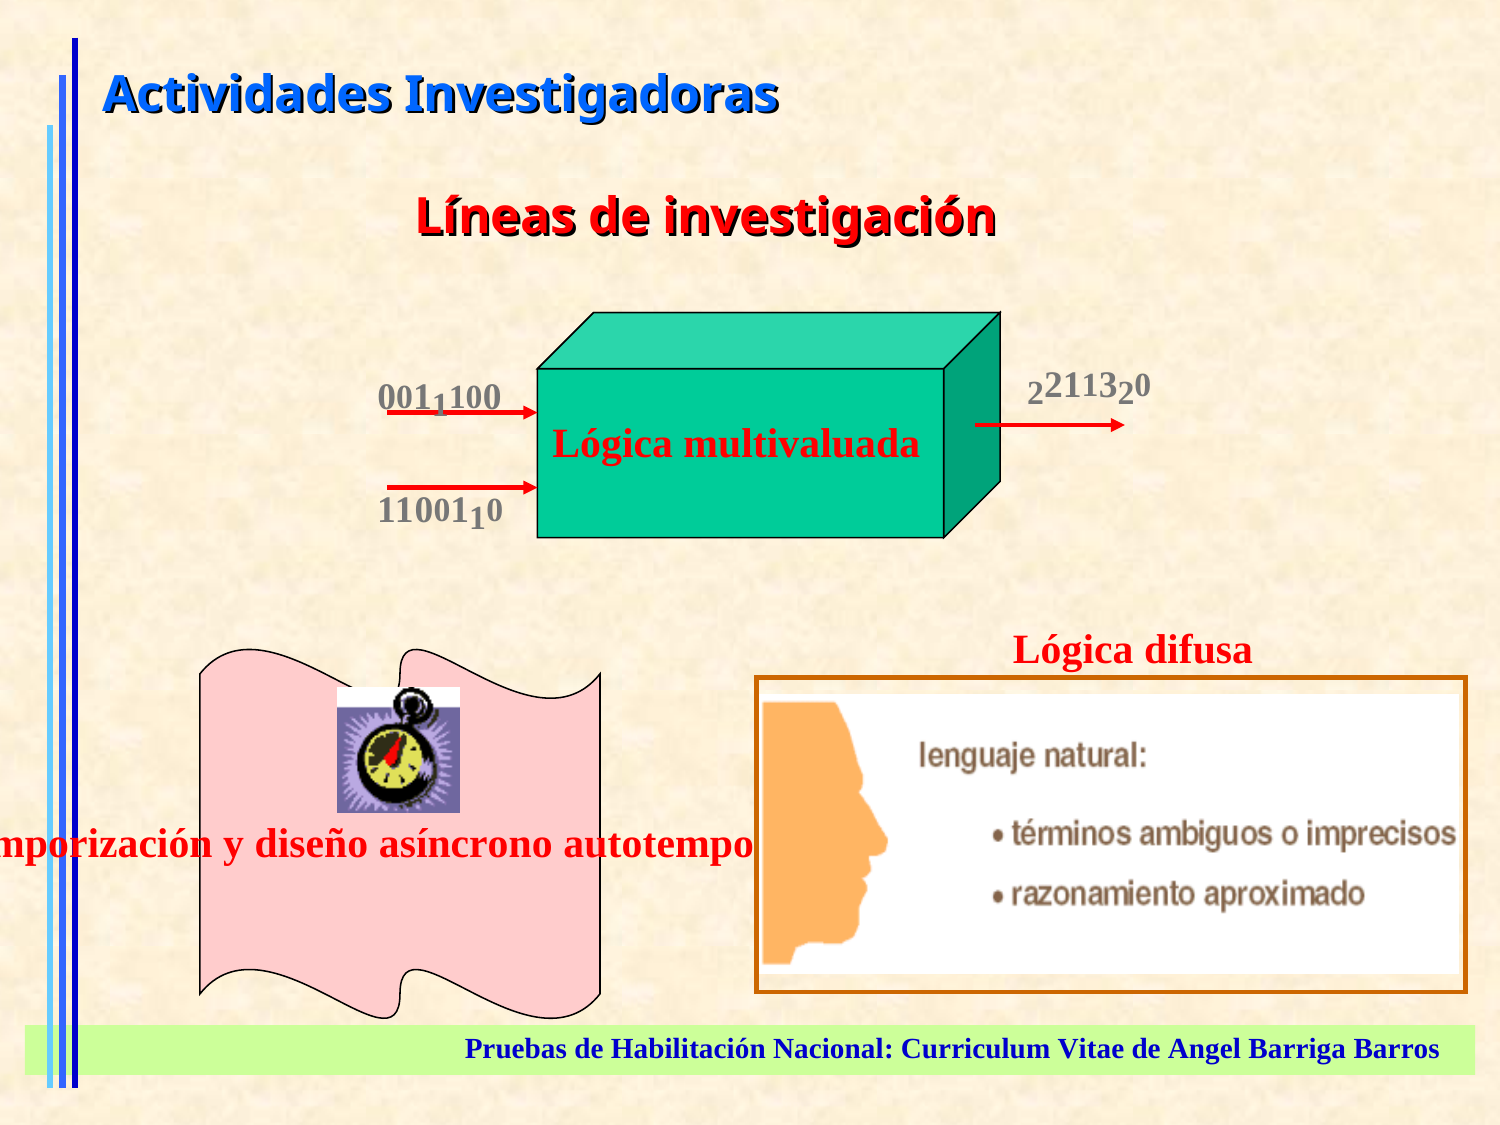

Actividades Investigadoras
Líneas de investigación
Lógica multivaluada
2211320
0011100
1100110
Lógica difusa
Temporización y diseño asíncrono autotemporizado